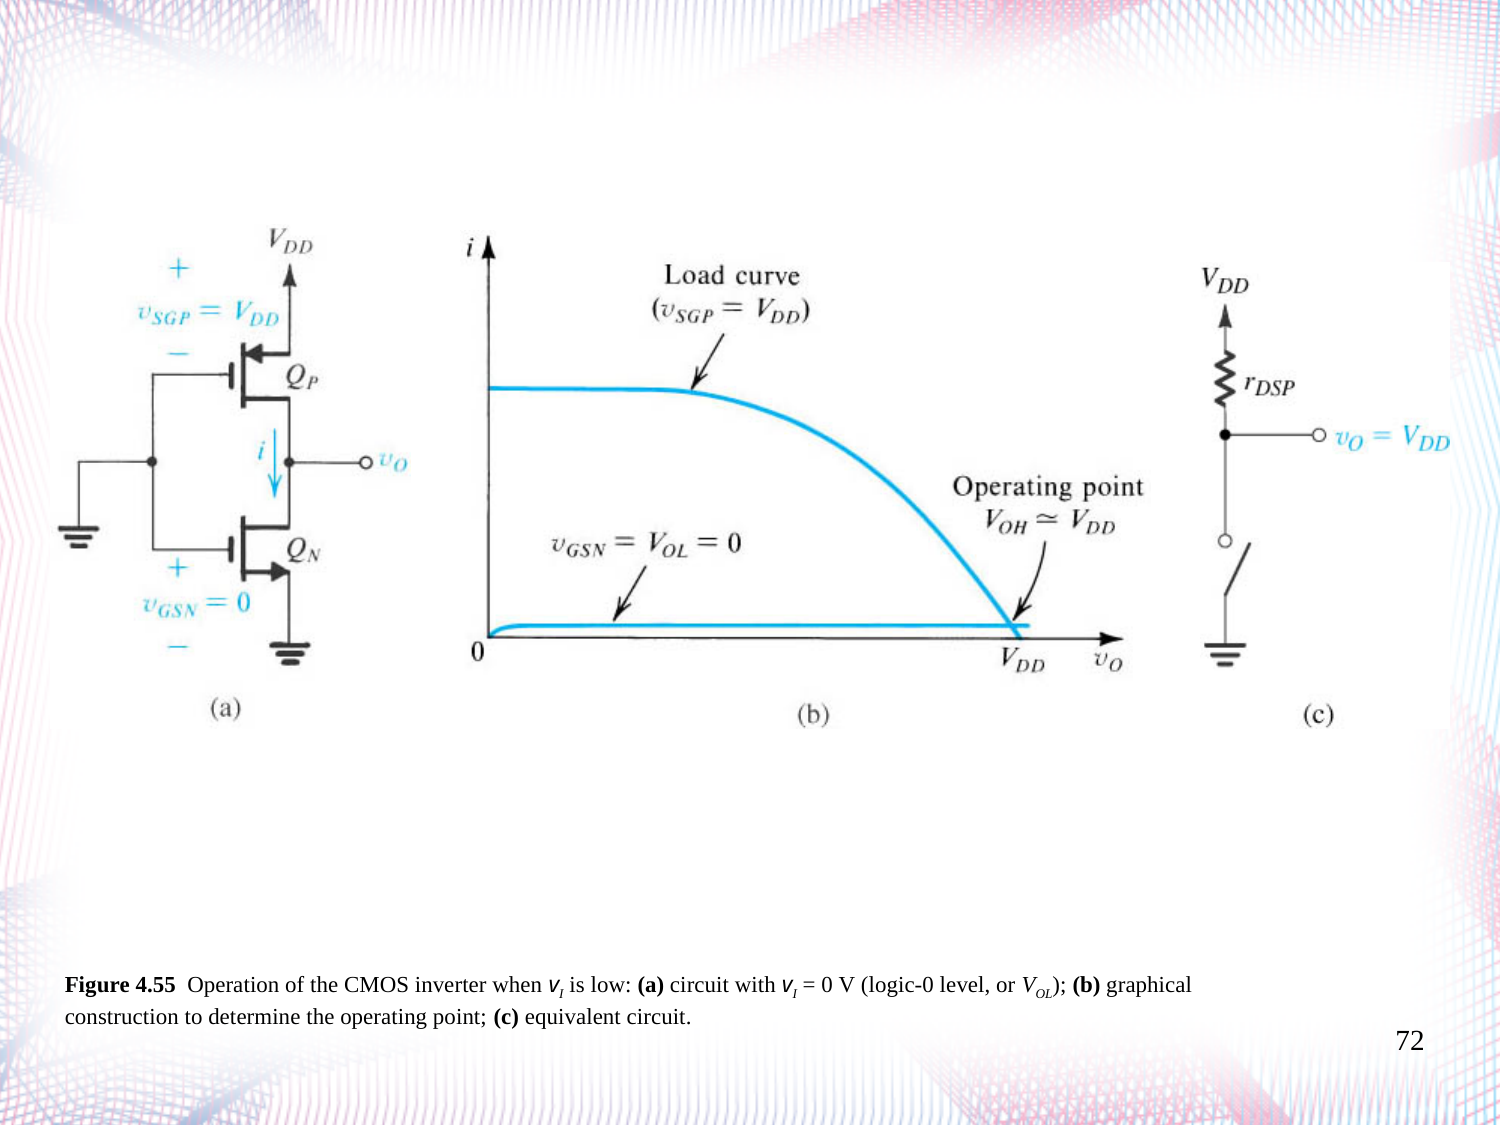

Figure 4.55 Operation of the CMOS inverter when vI is low: (a) circuit with vI = 0 V (logic-0 level, or VOL); (b) graphical construction to determine the operating point; (c) equivalent circuit.
72